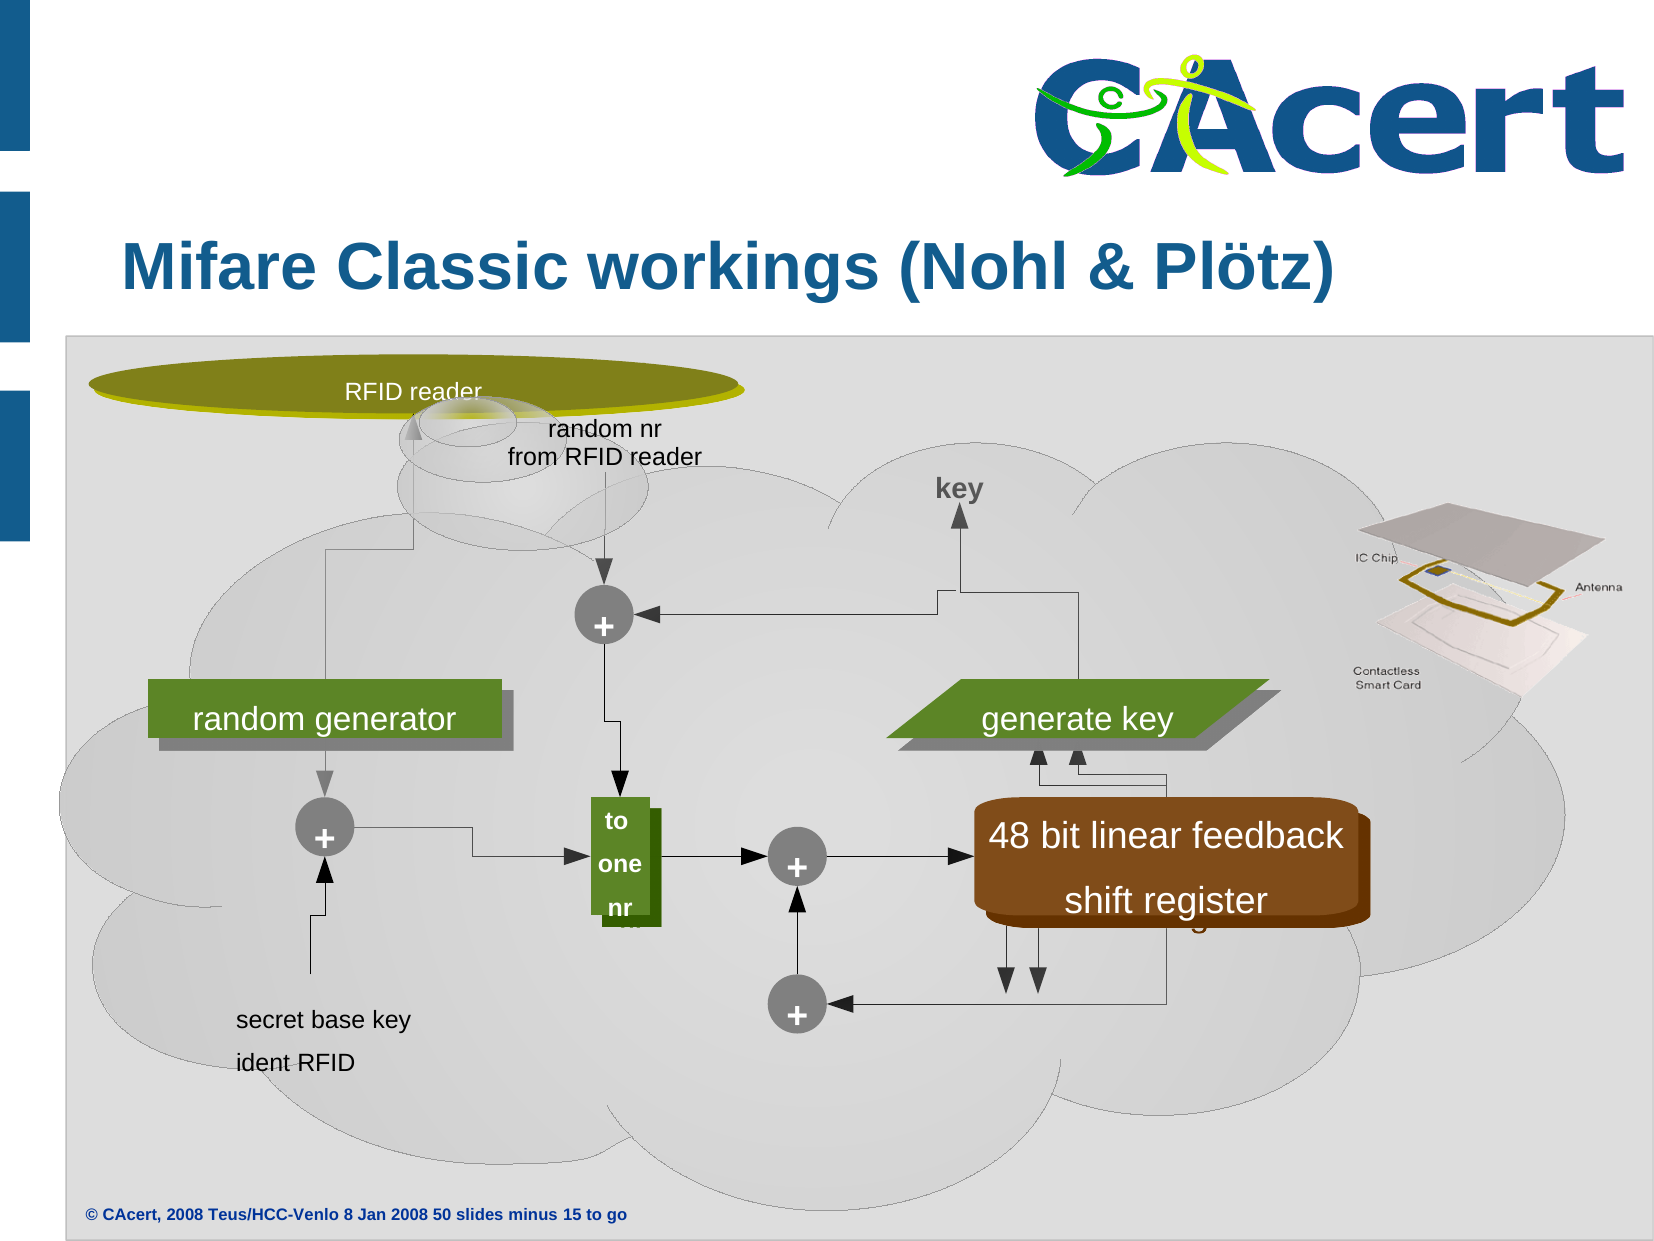

# Mifare Classic workings (Nohl & Plötz)
RFID reader
random nr
from RFID reader
key
+
random generator
generate key
+
to
one
nr
48 bit linear feedback
shift register
+
 secret base key
 ident RFID
+